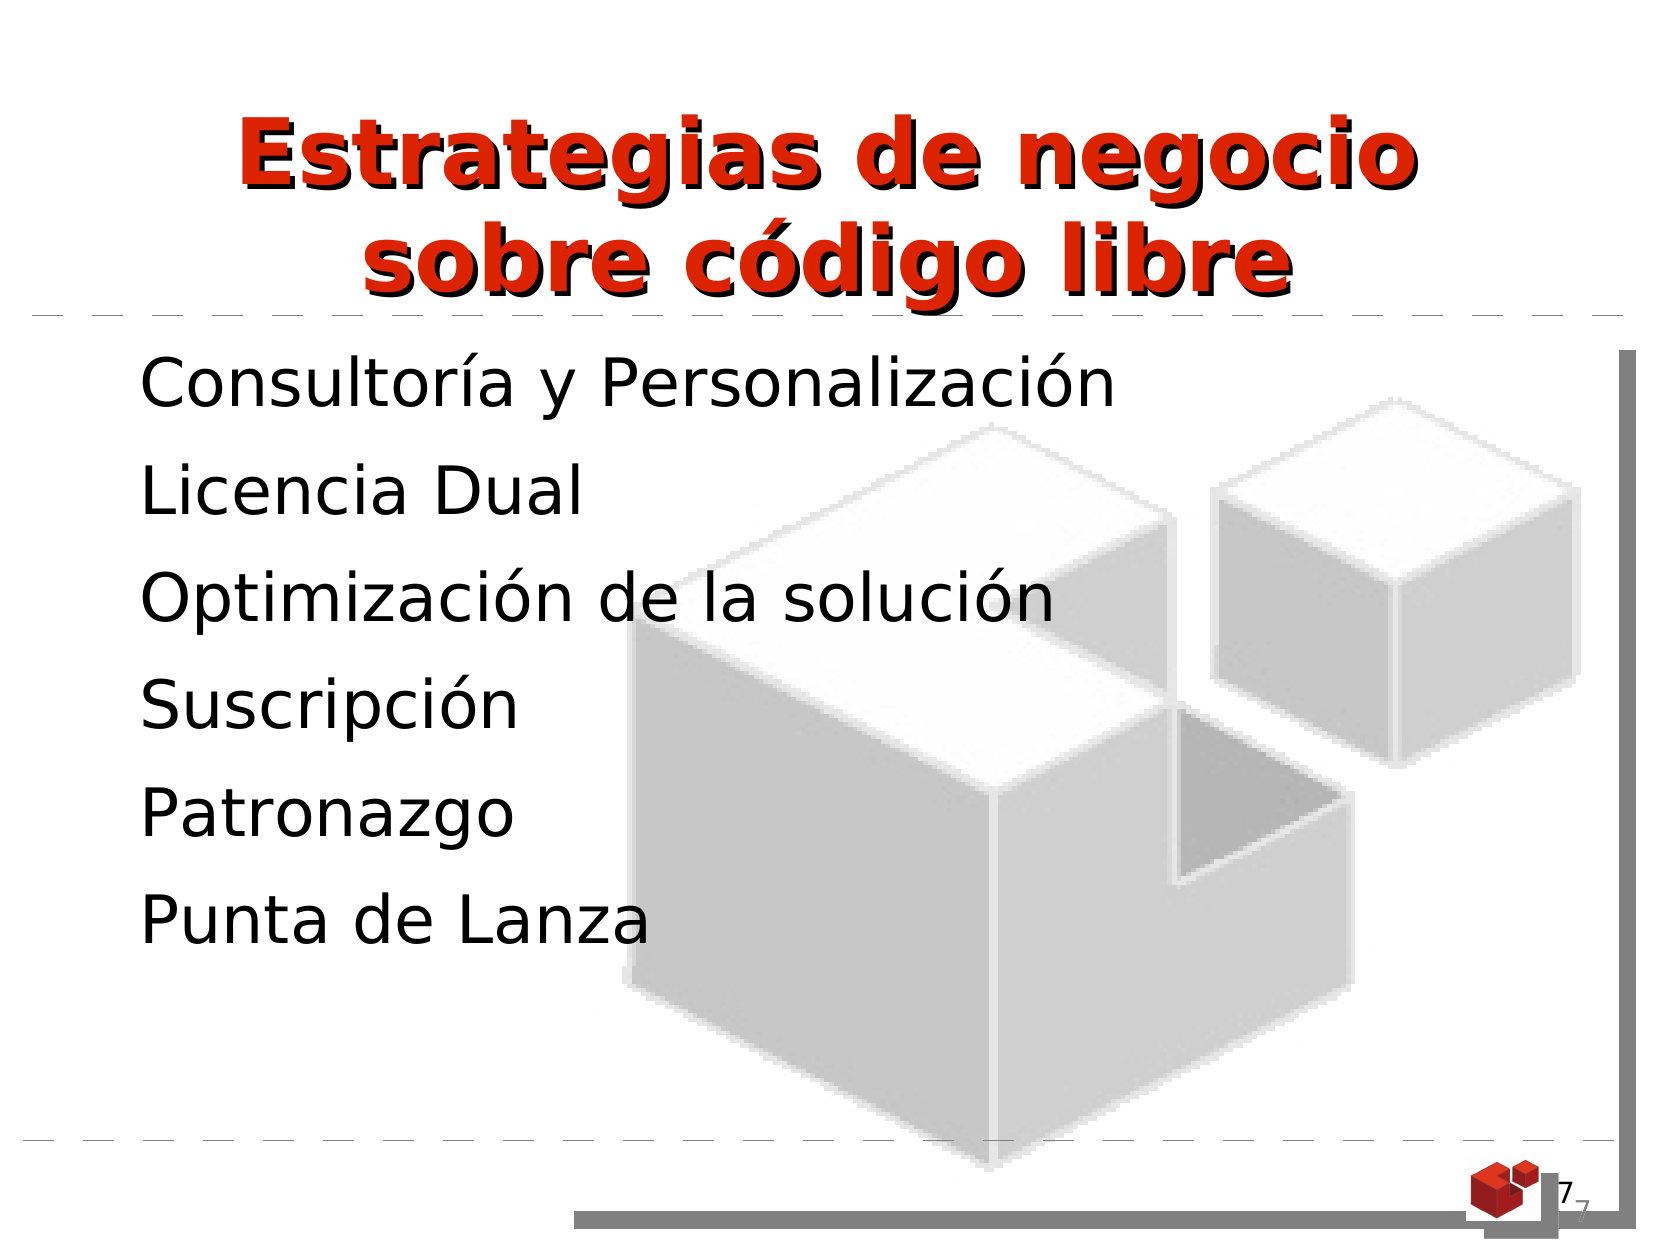

# Estrategias de negocio sobre código libre
Consultoría y Personalización
Licencia Dual
Optimización de la solución
Suscripción
Patronazgo
Punta de Lanza